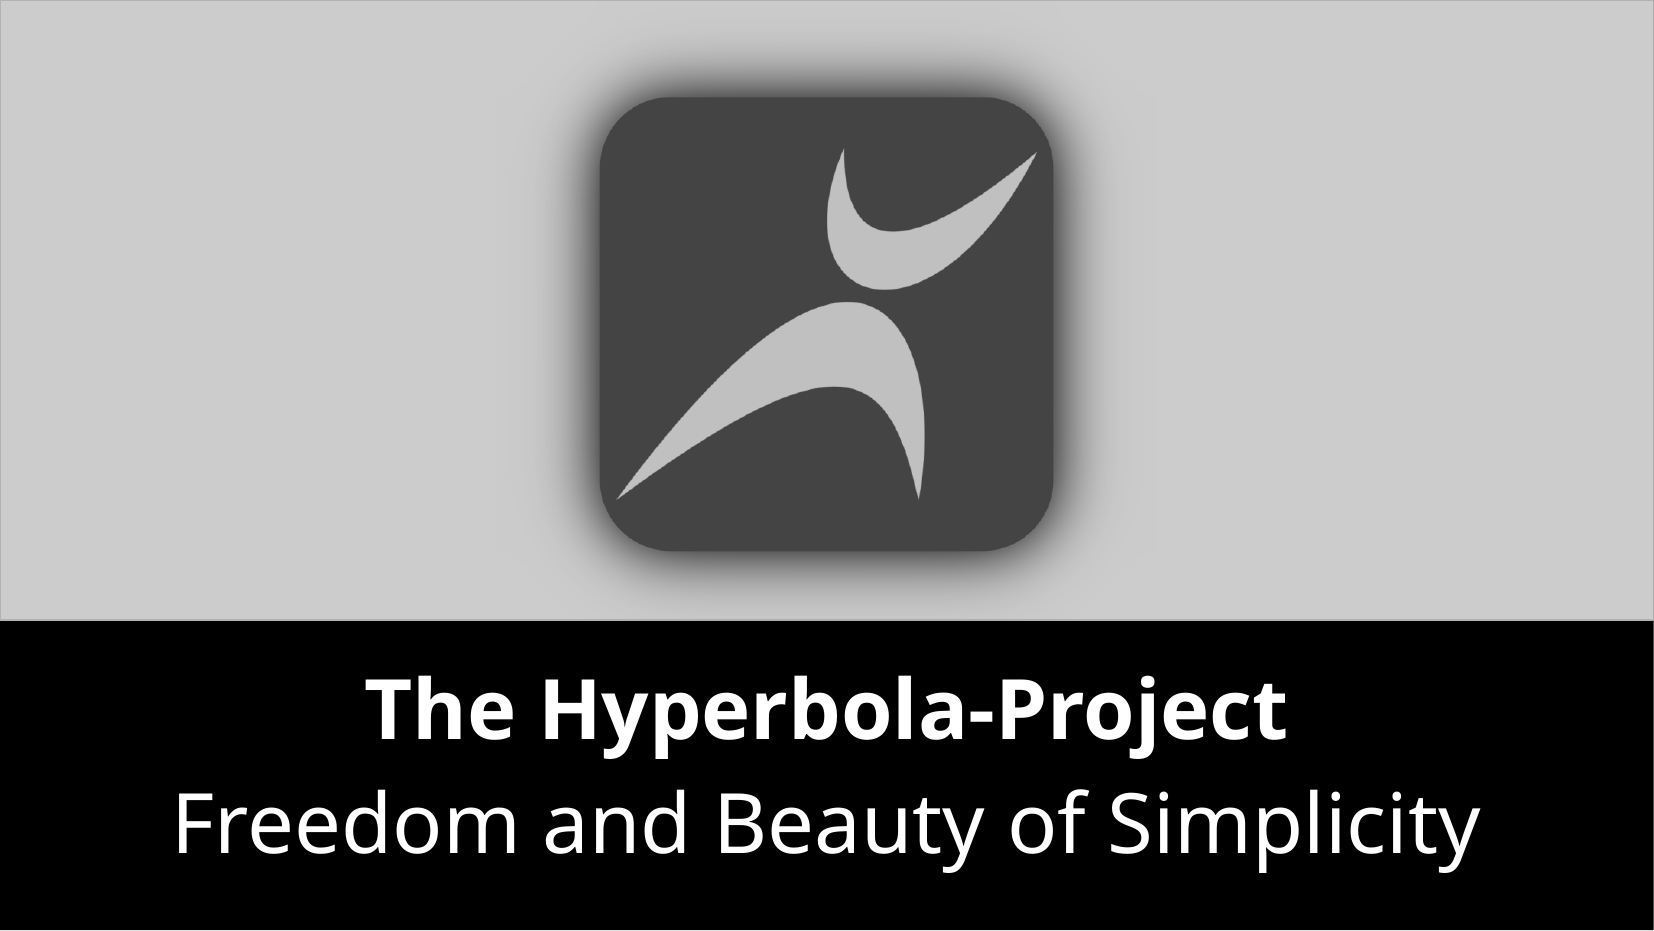

# The Hyperbola-Project
Freedom and Beauty of Simplicity